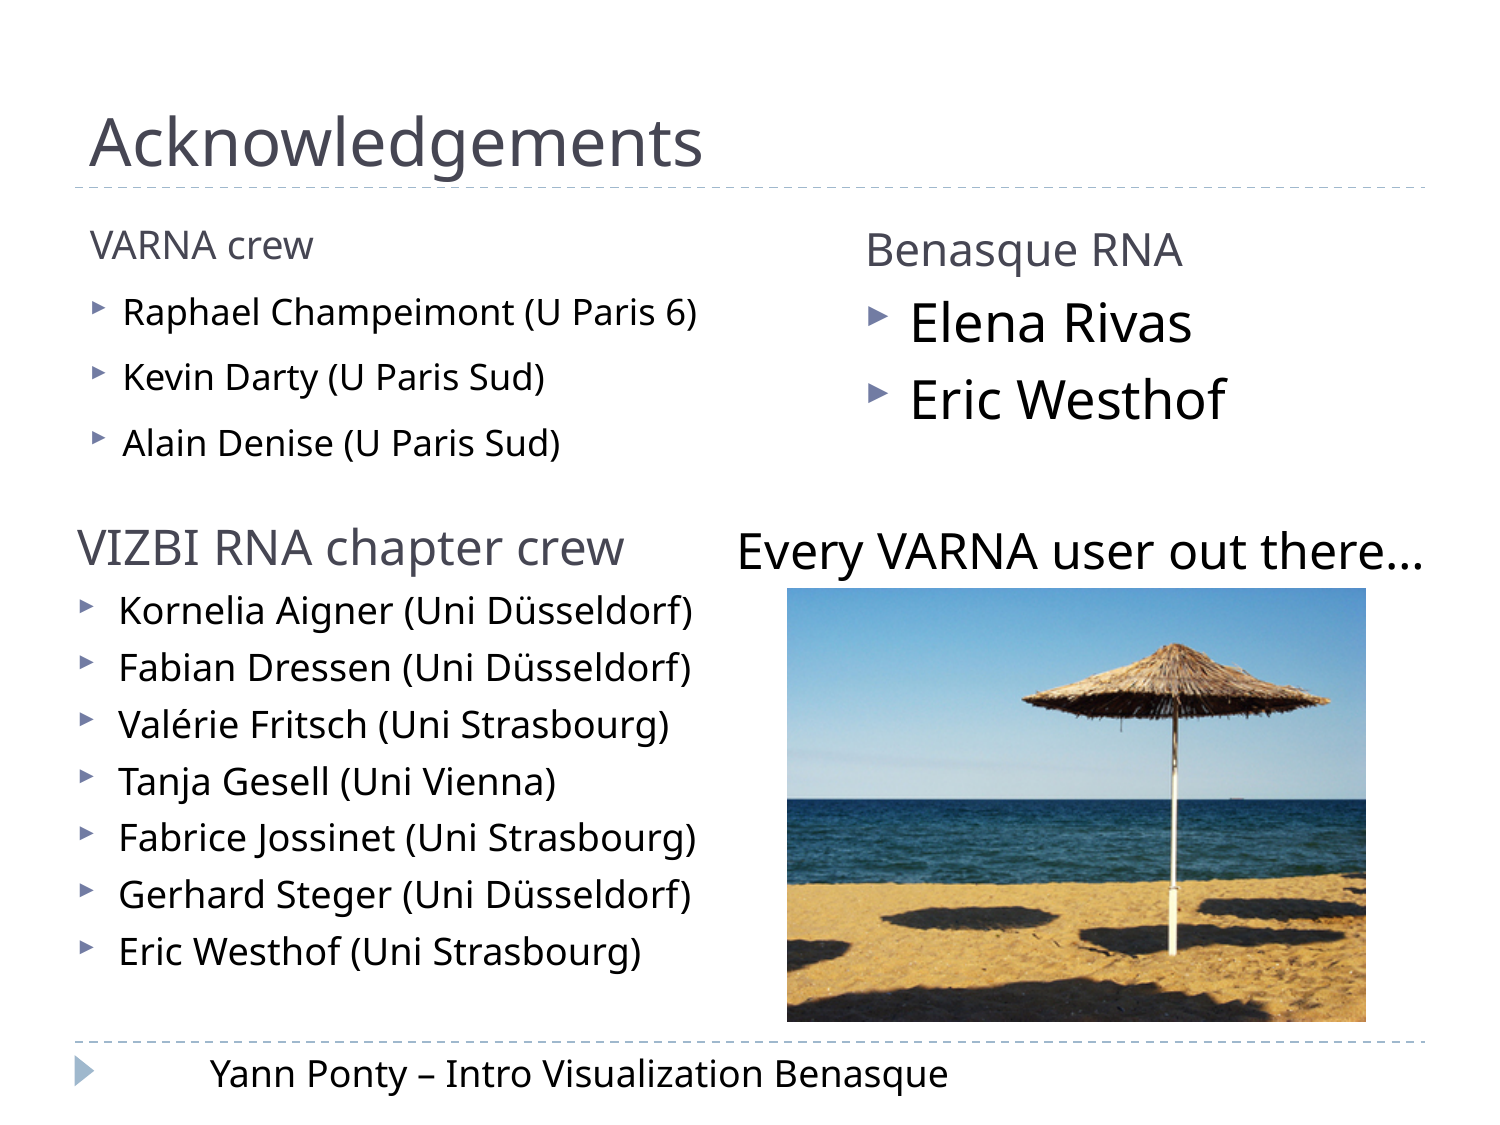

# Acknowledgements
VARNA crew
Raphael Champeimont (U Paris 6)
Kevin Darty (U Paris Sud)
Alain Denise (U Paris Sud)
Benasque RNA
Elena Rivas
Eric Westhof
VIZBI RNA chapter crew
Kornelia Aigner (Uni Düsseldorf)
Fabian Dressen (Uni Düsseldorf)
Valérie Fritsch (Uni Strasbourg)
Tanja Gesell (Uni Vienna)
Fabrice Jossinet (Uni Strasbourg)
Gerhard Steger (Uni Düsseldorf)
Eric Westhof (Uni Strasbourg)
Every VARNA user out there…
Benasque RNA